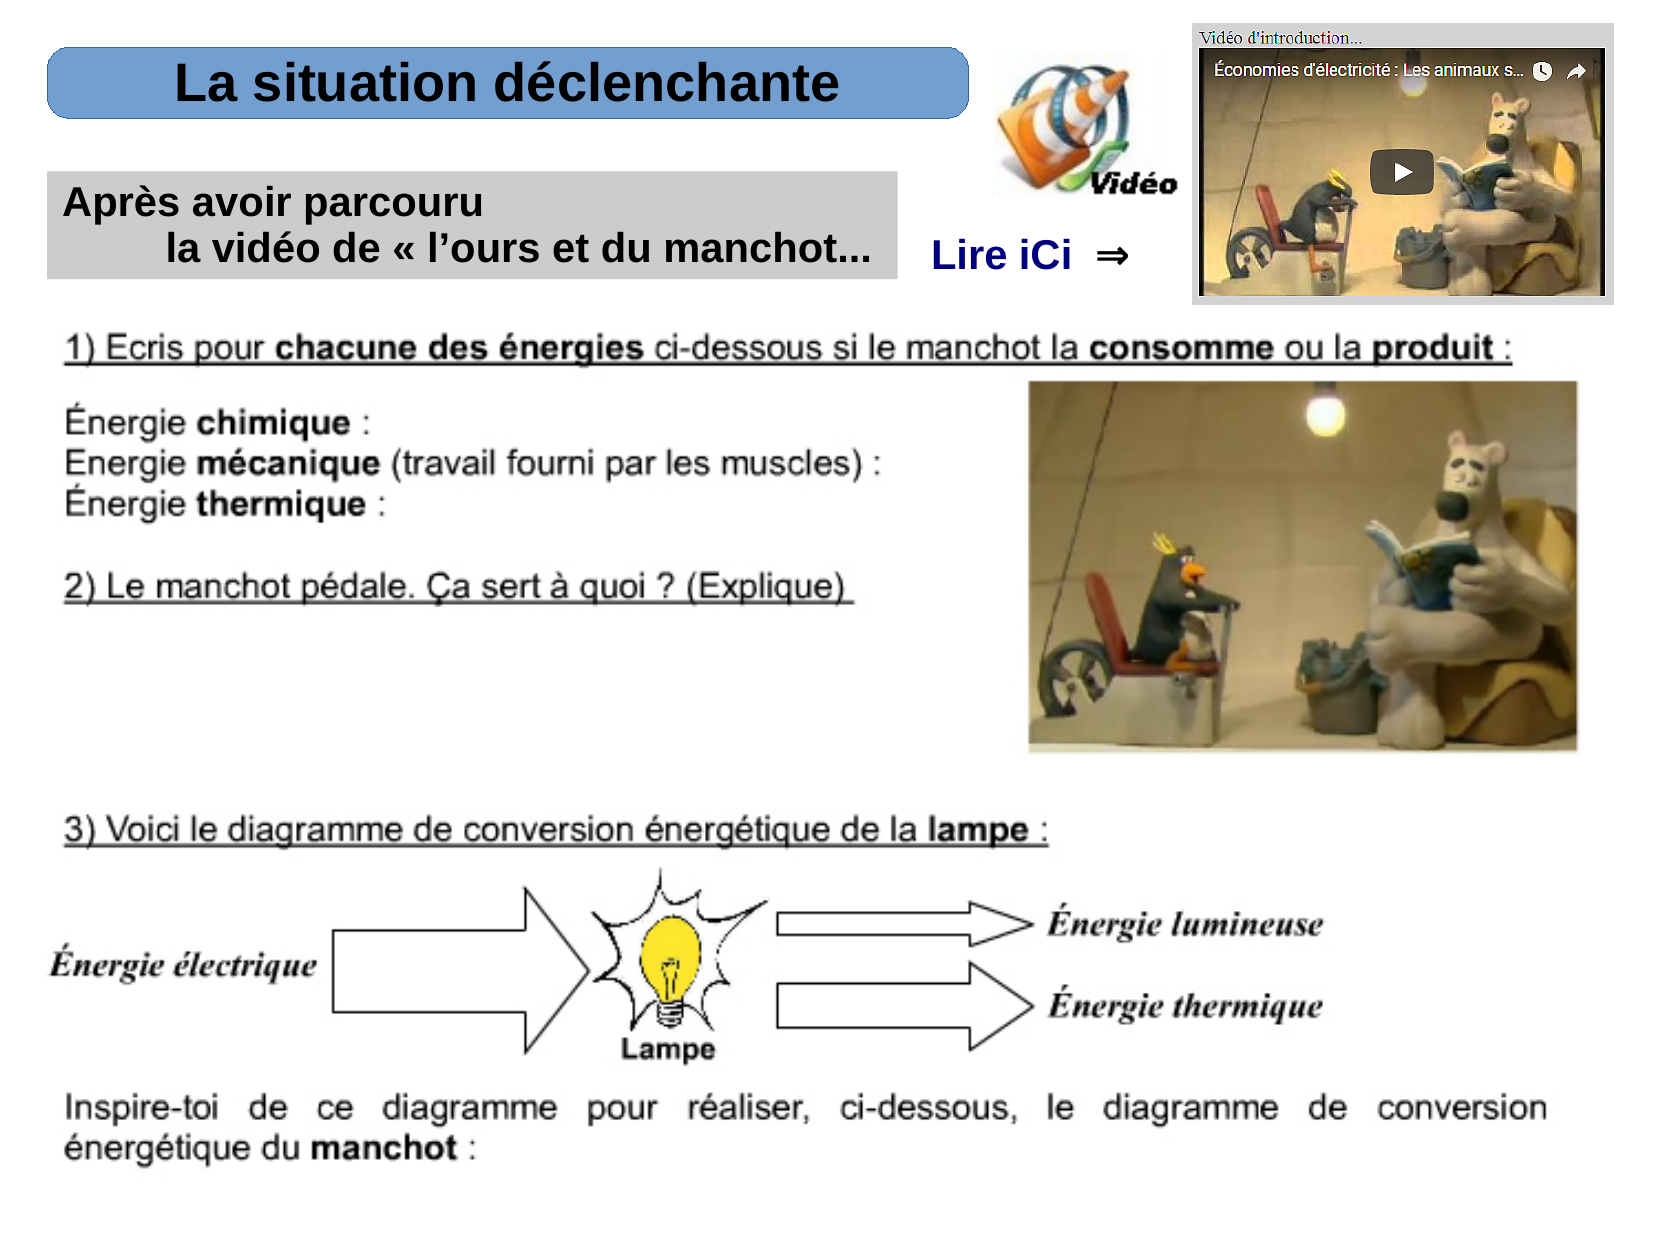

La situation déclenchante
Après avoir parcouru
 la vidéo de « l’ours et du manchot...
Lire iCi ⇒